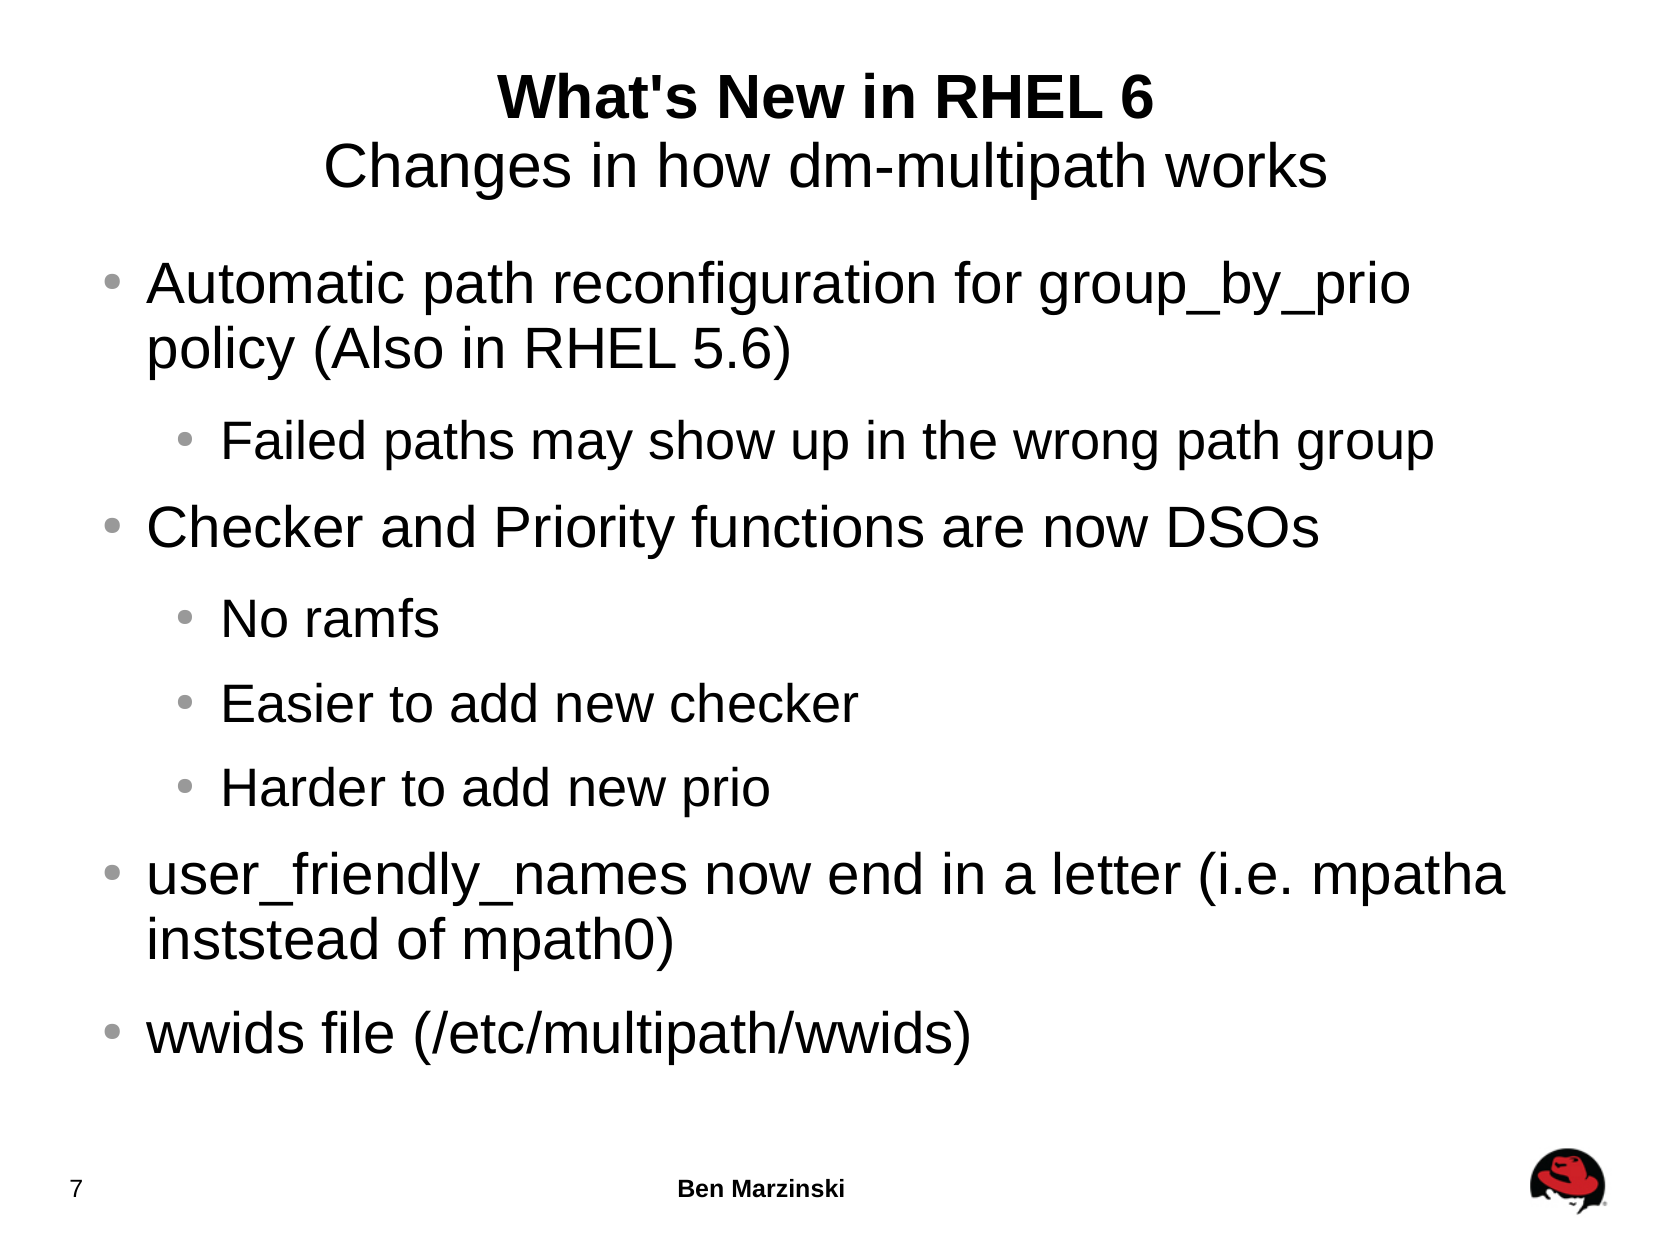

# What's New in RHEL 6 Changes in how dm-multipath works
Automatic path reconfiguration for group_by_prio policy (Also in RHEL 5.6)
Failed paths may show up in the wrong path group
Checker and Priority functions are now DSOs
No ramfs
Easier to add new checker
Harder to add new prio
user_friendly_names now end in a letter (i.e. mpatha inststead of mpath0)
wwids file (/etc/multipath/wwids)